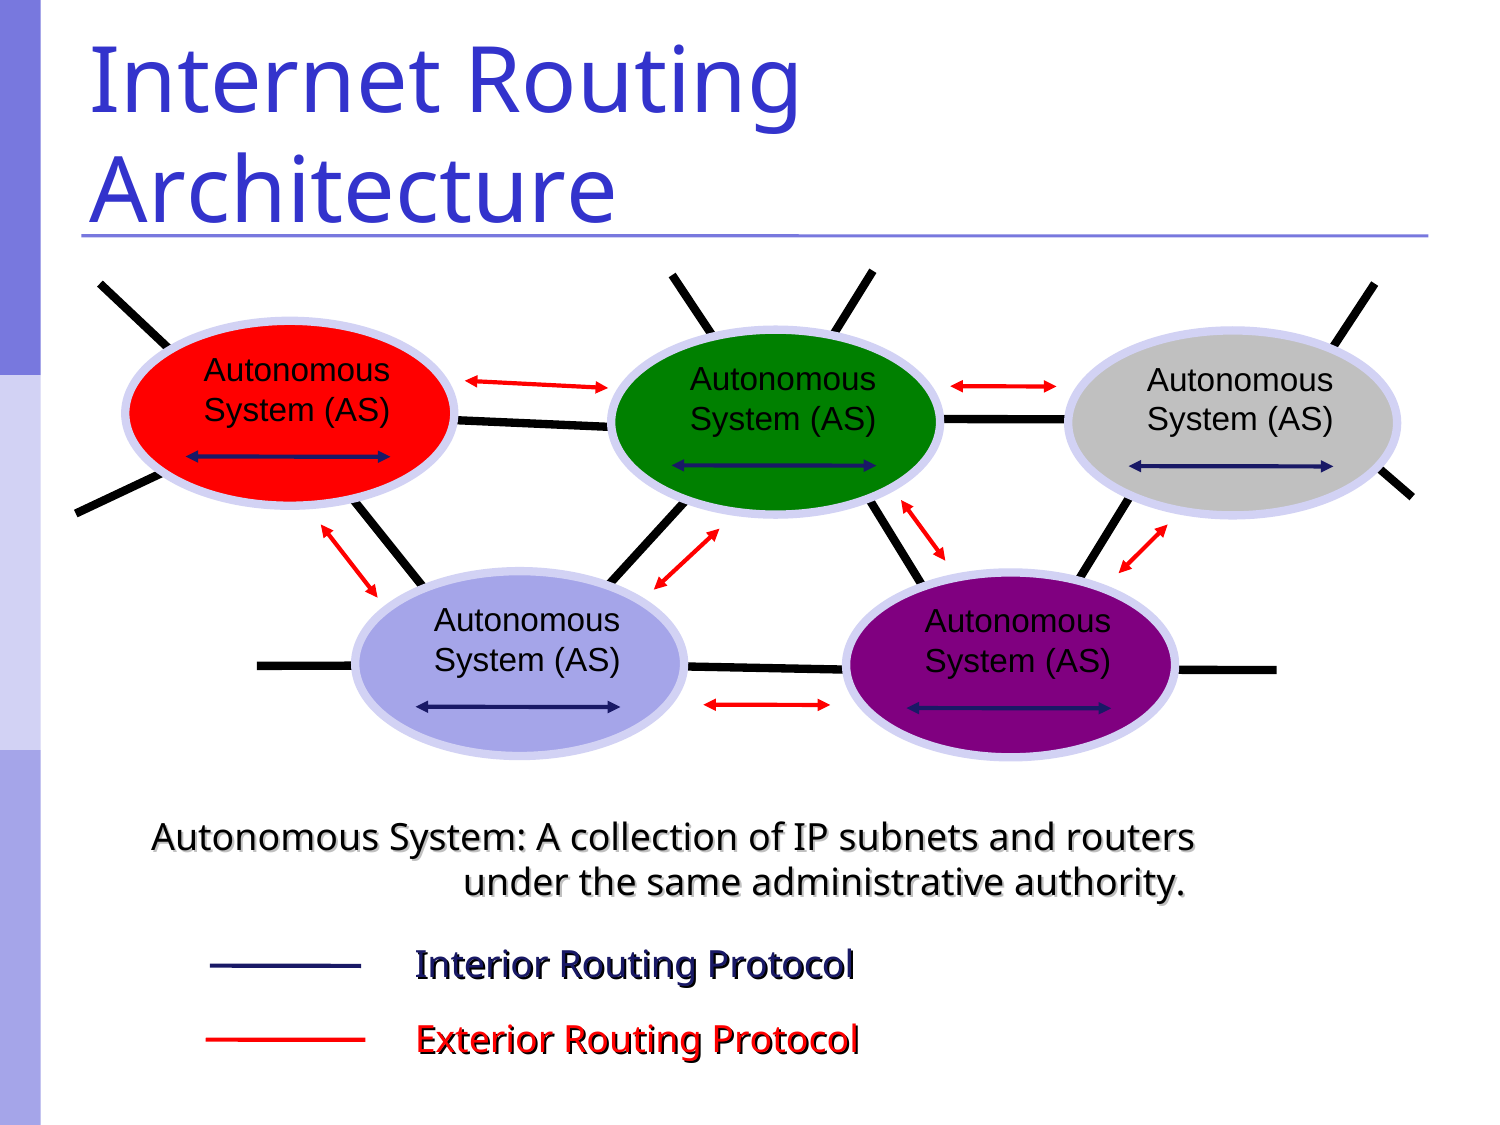

Internet Routing Architecture
Autonomous
System (AS)
Autonomous
System (AS)
Autonomous
System (AS)
Autonomous
System (AS)
Autonomous
System (AS)
Autonomous System: A collection of IP subnets and routers
 under the same administrative authority.
Interior Routing Protocol
Exterior Routing Protocol